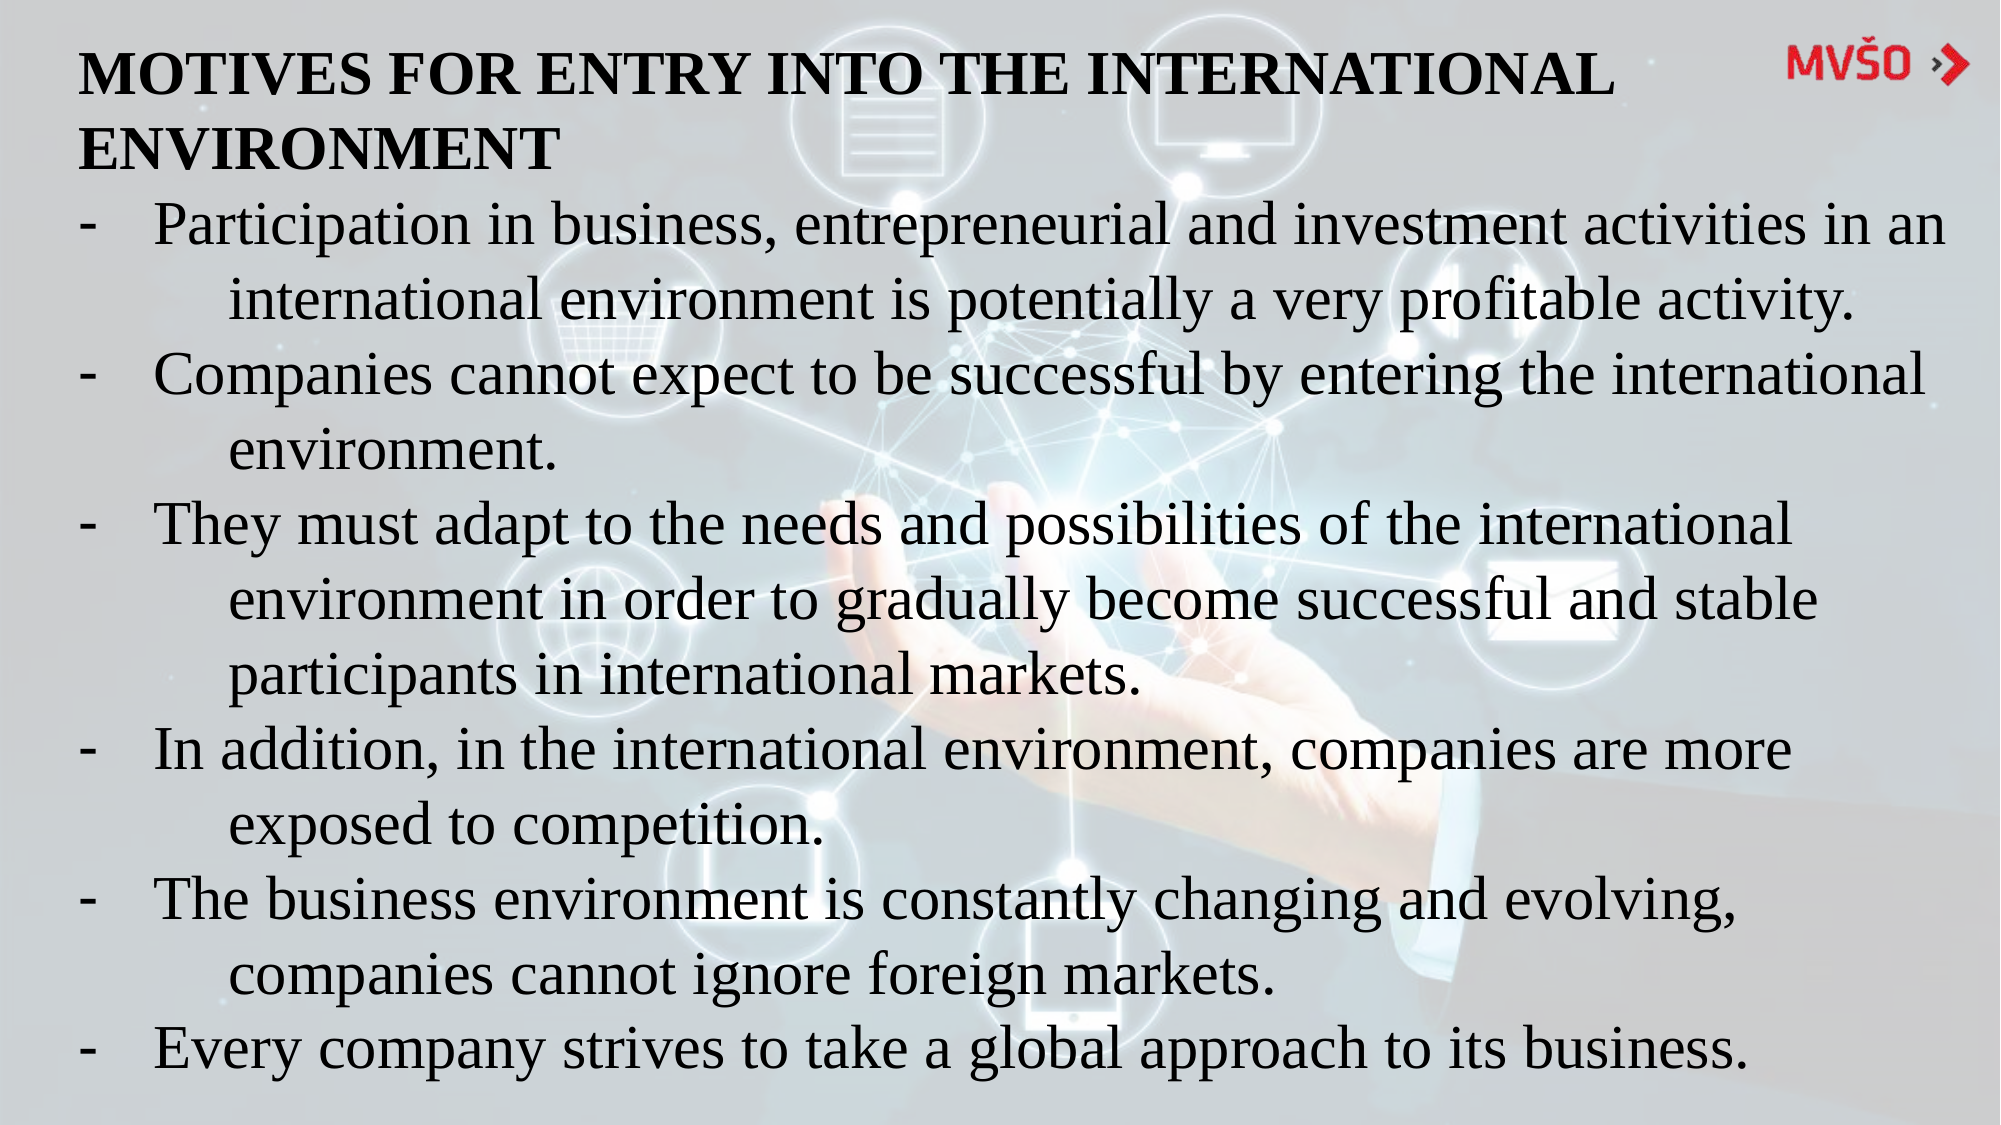

MOTIVES FOR ENTRY INTO THE INTERNATIONAL ENVIRONMENT
Participation in business, entrepreneurial and investment activities in an international environment is potentially a very profitable activity.
Companies cannot expect to be successful by entering the international environment.
They must adapt to the needs and possibilities of the international environment in order to gradually become successful and stable participants in international markets.
In addition, in the international environment, companies are more exposed to competition.
The business environment is constantly changing and evolving, companies cannot ignore foreign markets.
Every company strives to take a global approach to its business.